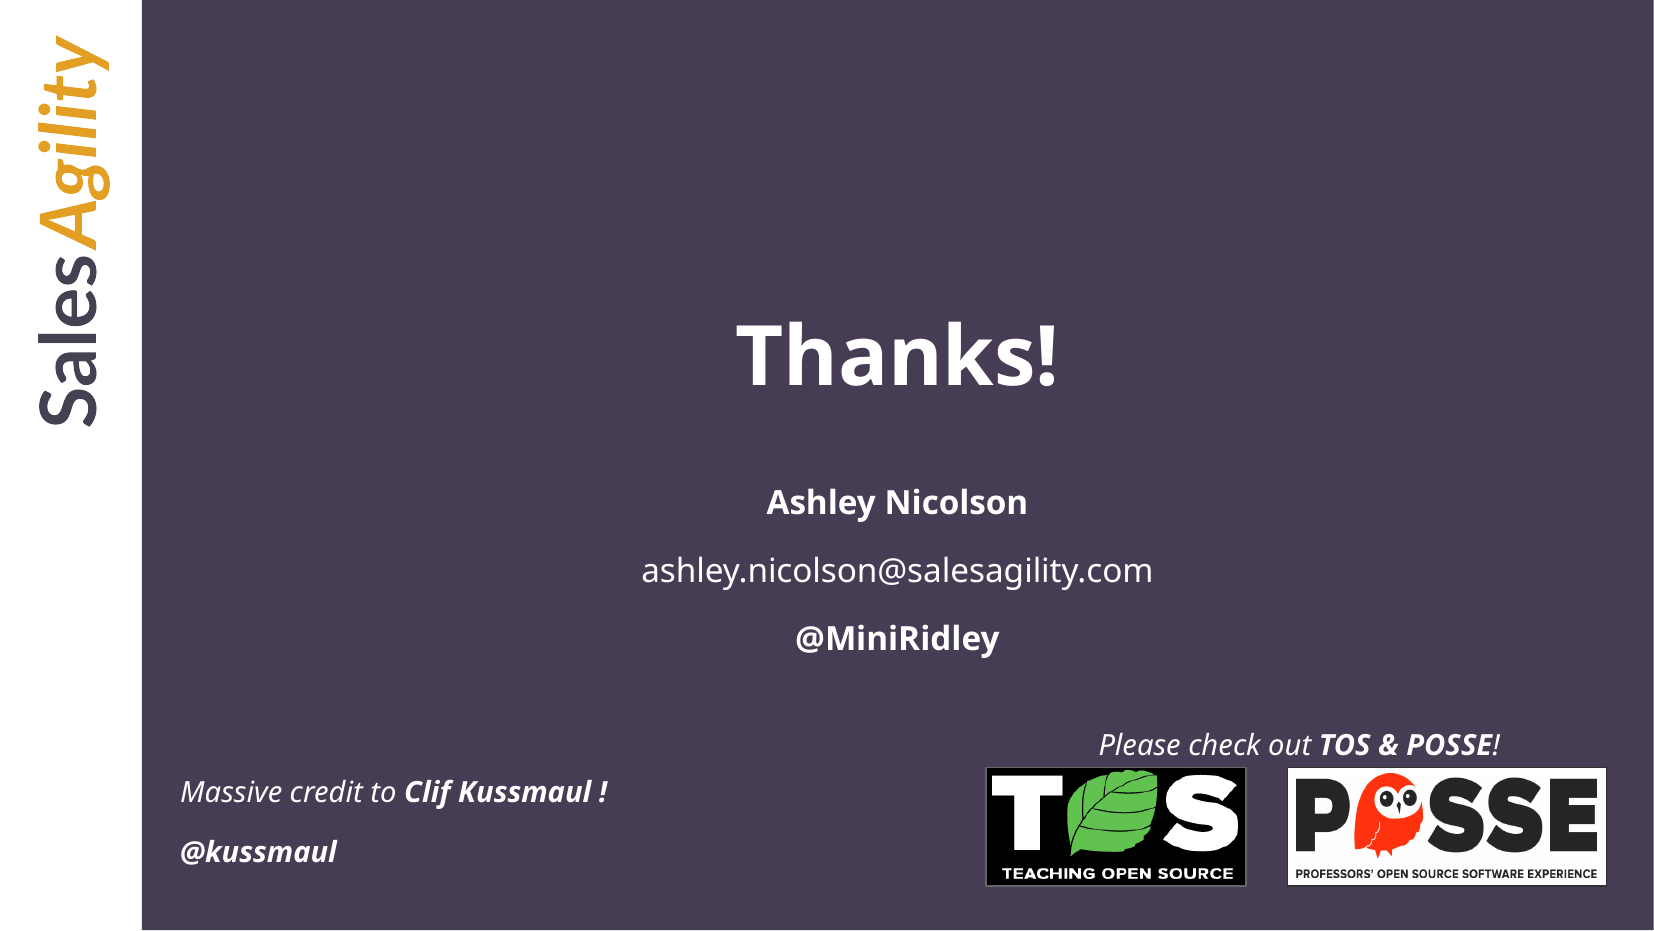

Thanks!
Ashley Nicolson
ashley.nicolson@salesagility.com
@MiniRidley
Please check out TOS & POSSE!
Massive credit to Clif Kussmaul !
@kussmaul